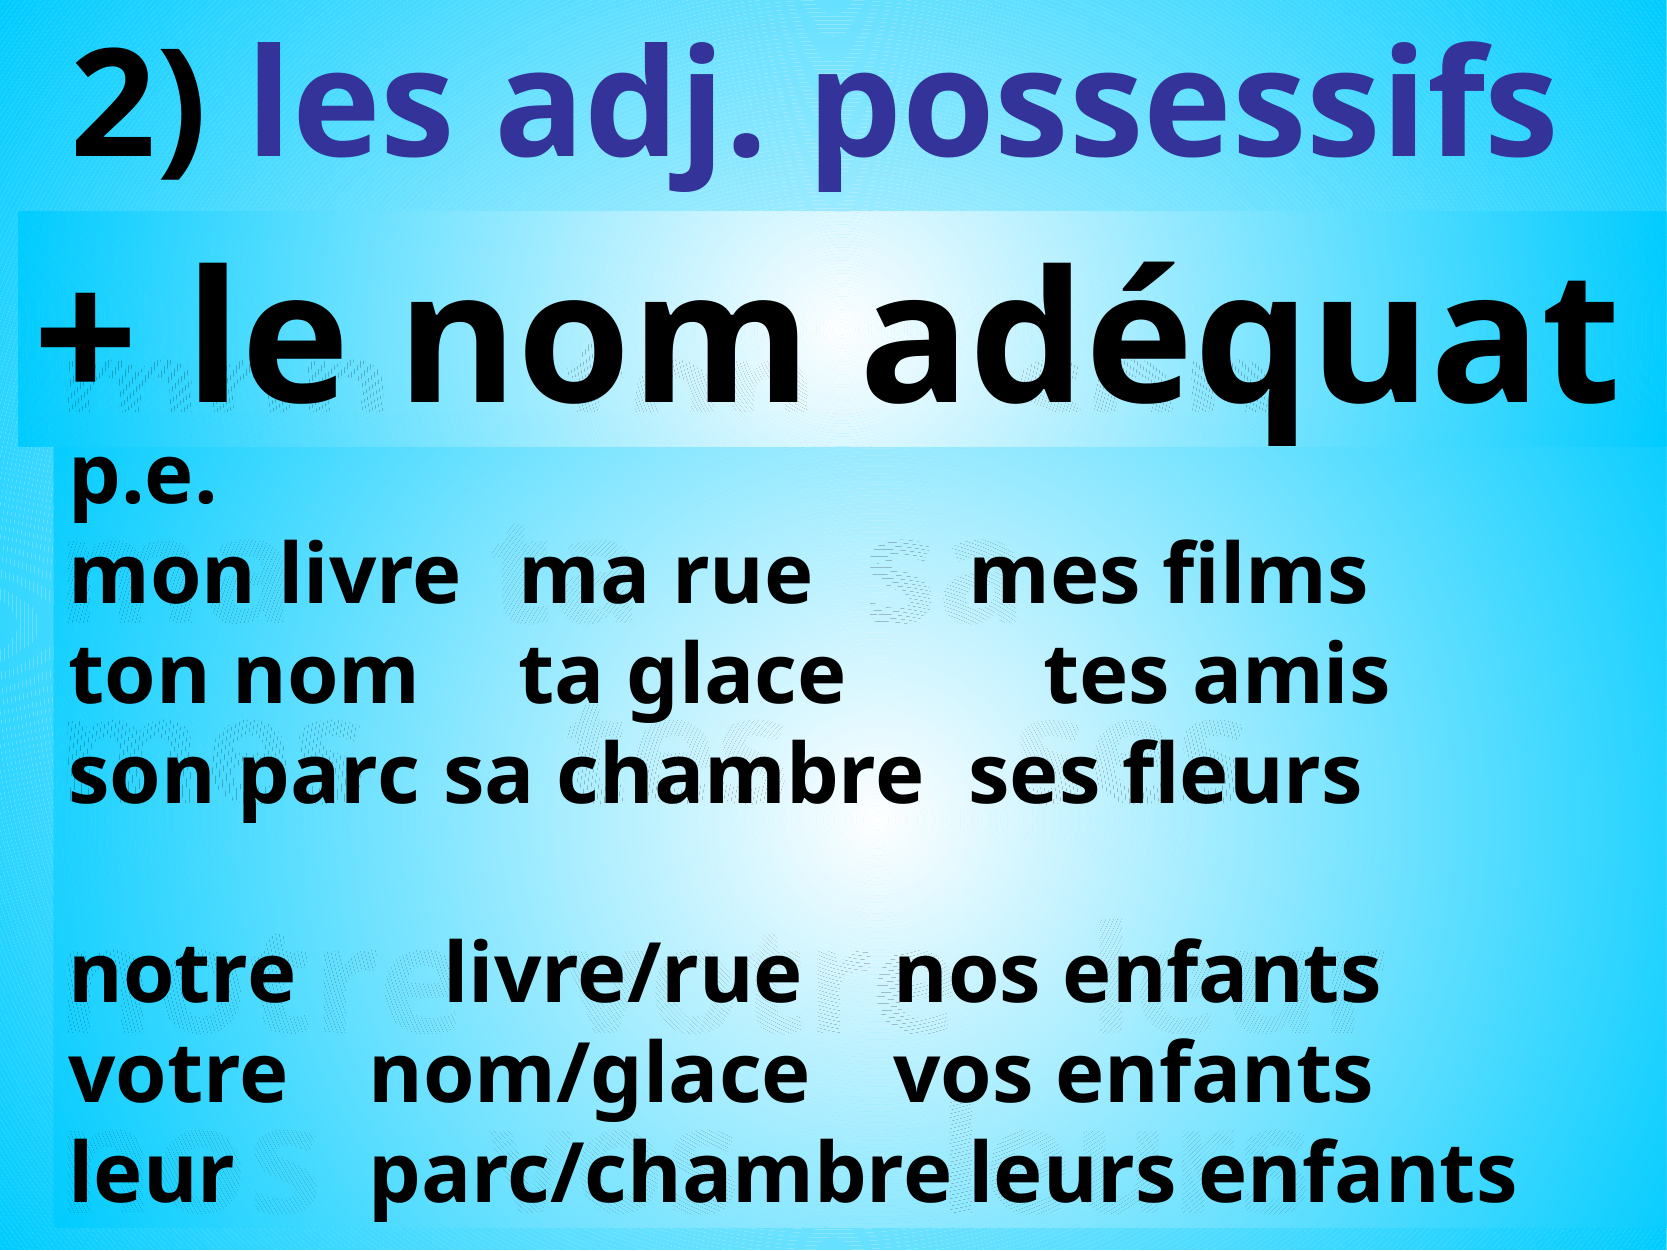

2) les adj. possessifs
+ le nom adéquat
mon			ton 			son
ma			ta			sa
mes			tes			ses
notre		votre		leur
nos			vos			leurs
p.e.
mon livre 	ma rue			mes films
ton nom 	ta glace 		tes amis
son parc	sa chambre	ses fleurs
notre 		livre/rue		nos enfants
votre		nom/glace		vos enfants
leur		parc/chambre	leurs enfants